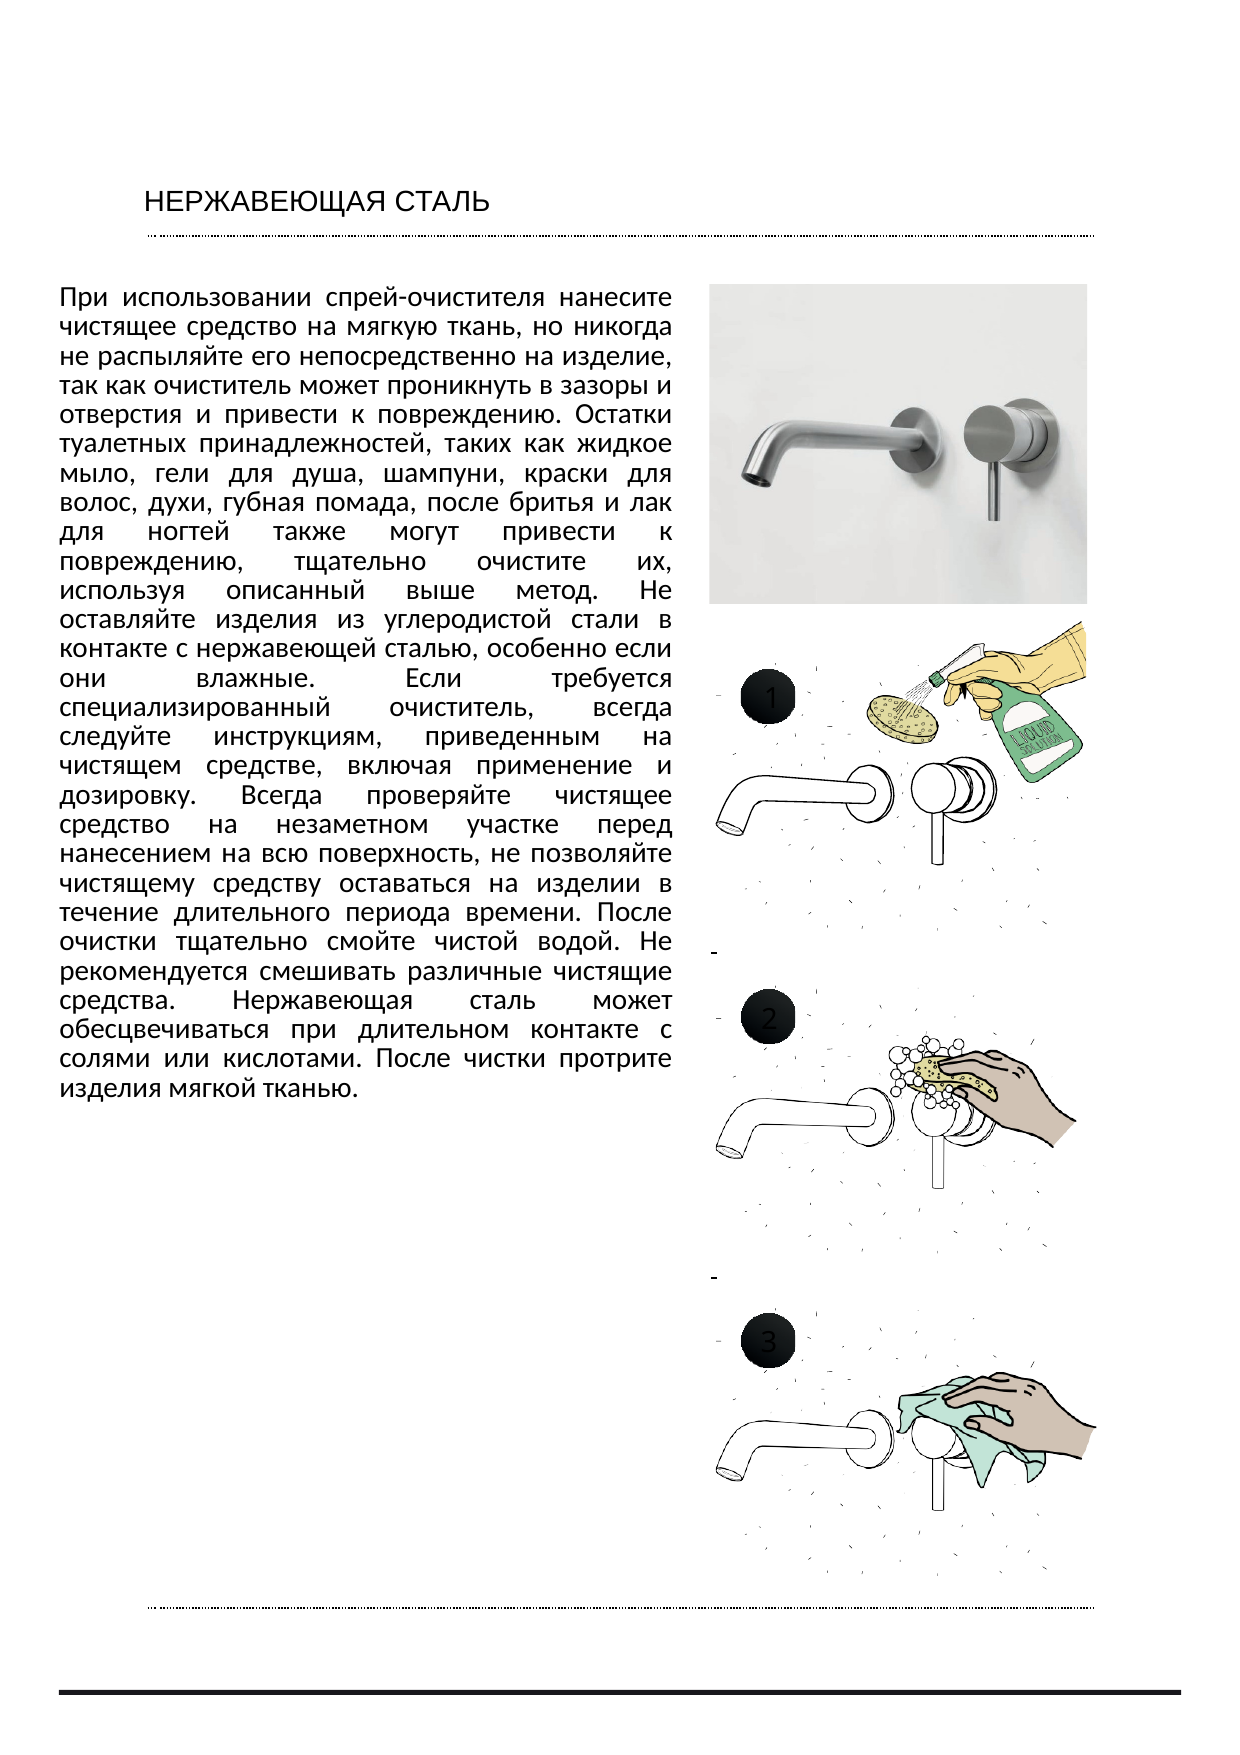

НЕРЖАВЕЮЩАЯ СТАЛЬ
При использовании спрей-очистителя нанесите чистящее средство на мягкую ткань, но никогда не распыляйте его непосредственно на изделие, так как очиститель может проникнуть в зазоры и отверстия и привести к повреждению. Остатки туалетных принадлежностей, таких как жидкое мыло, гели для душа, шампуни, краски для волос, духи, губная помада, после бритья и лак для ногтей также могут привести к повреждению, тщательно очистите их, используя описанный выше метод. Не оставляйте изделия из углеродистой стали в контакте с нержавеющей сталью, особенно если они влажные. Если требуется специализированный очиститель, всегда следуйте инструкциям, приведенным на чистящем средстве, включая применение и дозировку. Всегда проверяйте чистящее средство на незаметном участке перед нанесением на всю поверхность, не позволяйте чистящему средству оставаться на изделии в течение длительного периода времени. После очистки тщательно смойте чистой водой. Не рекомендуется смешивать различные чистящие средства. Нержавеющая сталь может обесцвечиваться при длительном контакте с солями или кислотами. После чистки протрите изделия мягкой тканью.
1
2
3